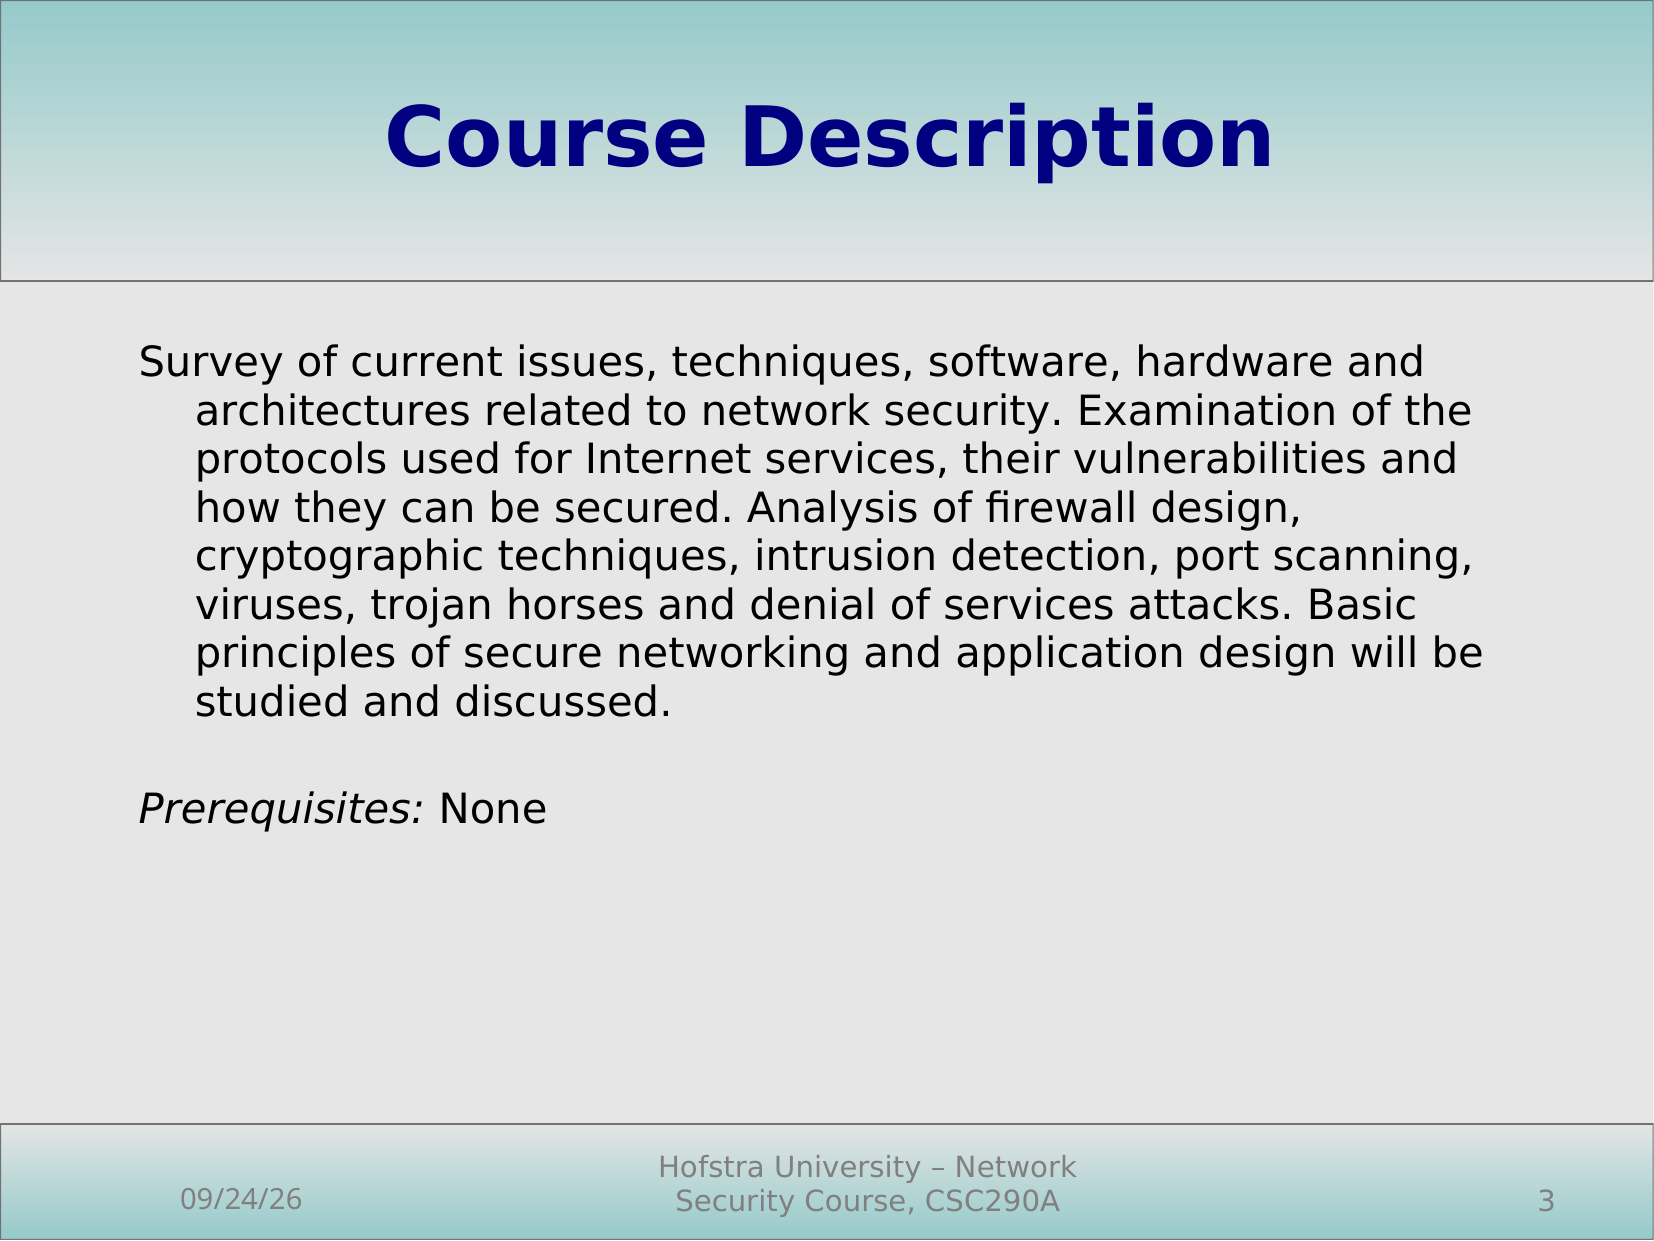

# Course Description
Survey of current issues, techniques, software, hardware and architectures related to network security. Examination of the protocols used for Internet services, their vulnerabilities and how they can be secured. Analysis of firewall design, cryptographic techniques, intrusion detection, port scanning, viruses, trojan horses and denial of services attacks. Basic principles of secure networking and application design will be studied and discussed.
Prerequisites: None
3